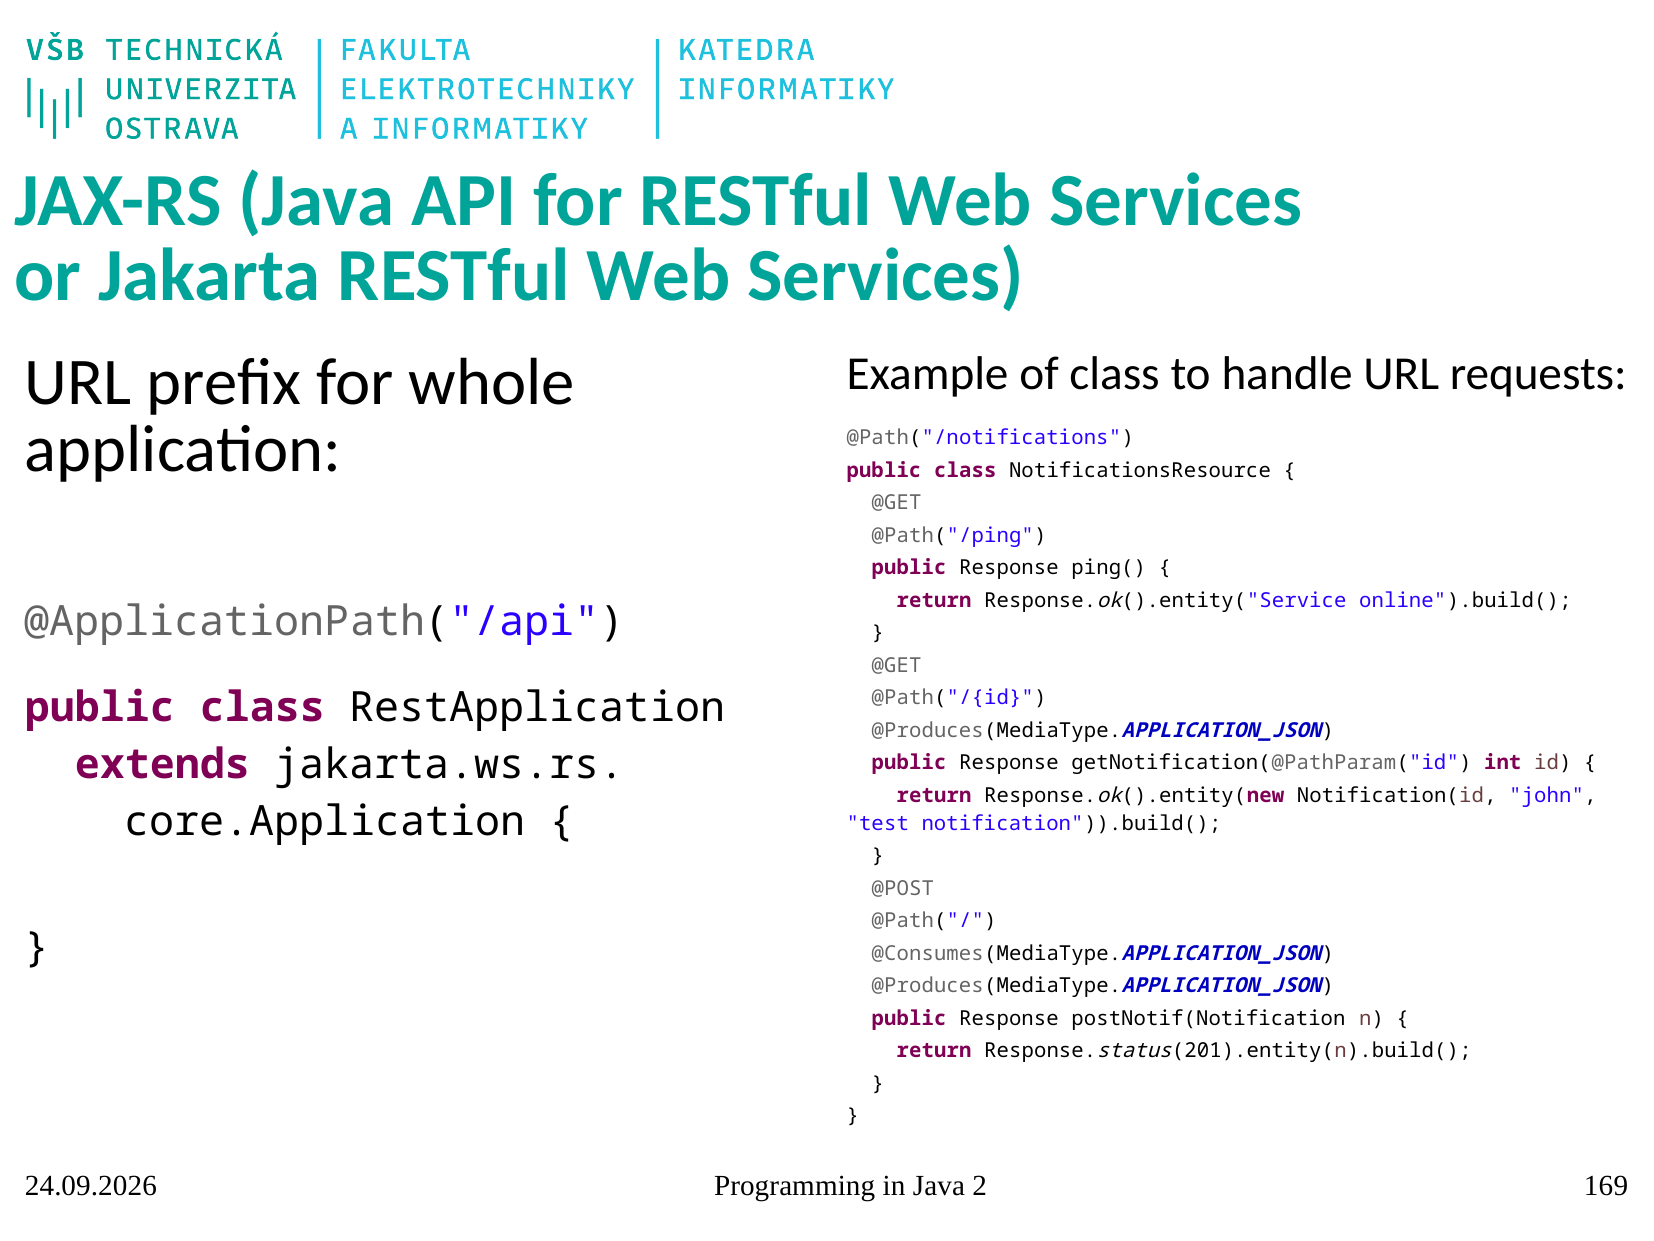

# JAX-RS (Java API for RESTful Web Services or Jakarta RESTful Web Services)
URL prefix for whole application:
@ApplicationPath("/api")
public class RestApplication
 extends jakarta.ws.rs.
 core.Application {
}
Example of class to handle URL requests:
@Path("/notifications")
public class NotificationsResource {
 @GET
 @Path("/ping")
 public Response ping() {
 return Response.ok().entity("Service online").build();
 }
 @GET
 @Path("/{id}")
 @Produces(MediaType.APPLICATION_JSON)
 public Response getNotification(@PathParam("id") int id) {
 return Response.ok().entity(new Notification(id, "john", "test notification")).build();
 }
 @POST
 @Path("/")
 @Consumes(MediaType.APPLICATION_JSON)
 @Produces(MediaType.APPLICATION_JSON)
 public Response postNotif(Notification n) {
 return Response.status(201).entity(n).build();
 }
}
Programming in Java 2
169